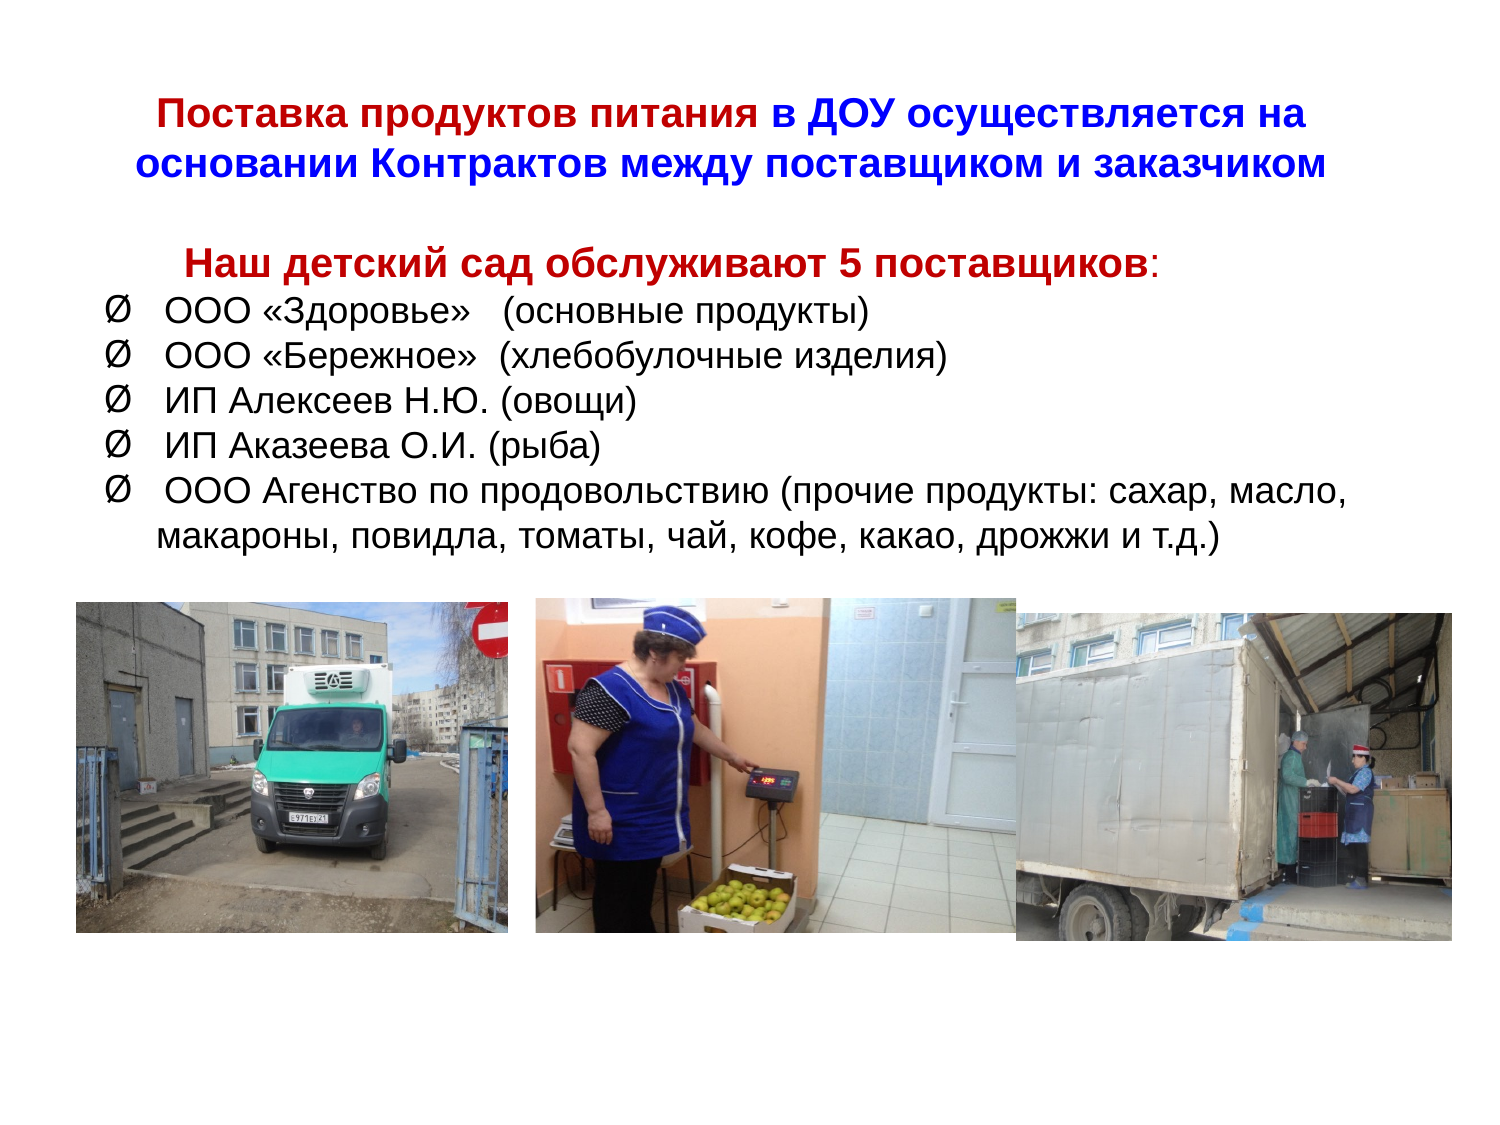

Поставка продуктов питания в ДОУ осуществляется на основании Контрактов между поставщиком и заказчиком
 Наш детский сад обслуживают 5 поставщиков:
 ООО «Здоровье» (основные продукты)
 ООО «Бережное» (хлебобулочные изделия)
 ИП Алексеев Н.Ю. (овощи)
 ИП Аказеева О.И. (рыба)
 ООО Агенство по продовольствию (прочие продукты: сахар, масло,
 макароны, повидла, томаты, чай, кофе, какао, дрожжи и т.д.)